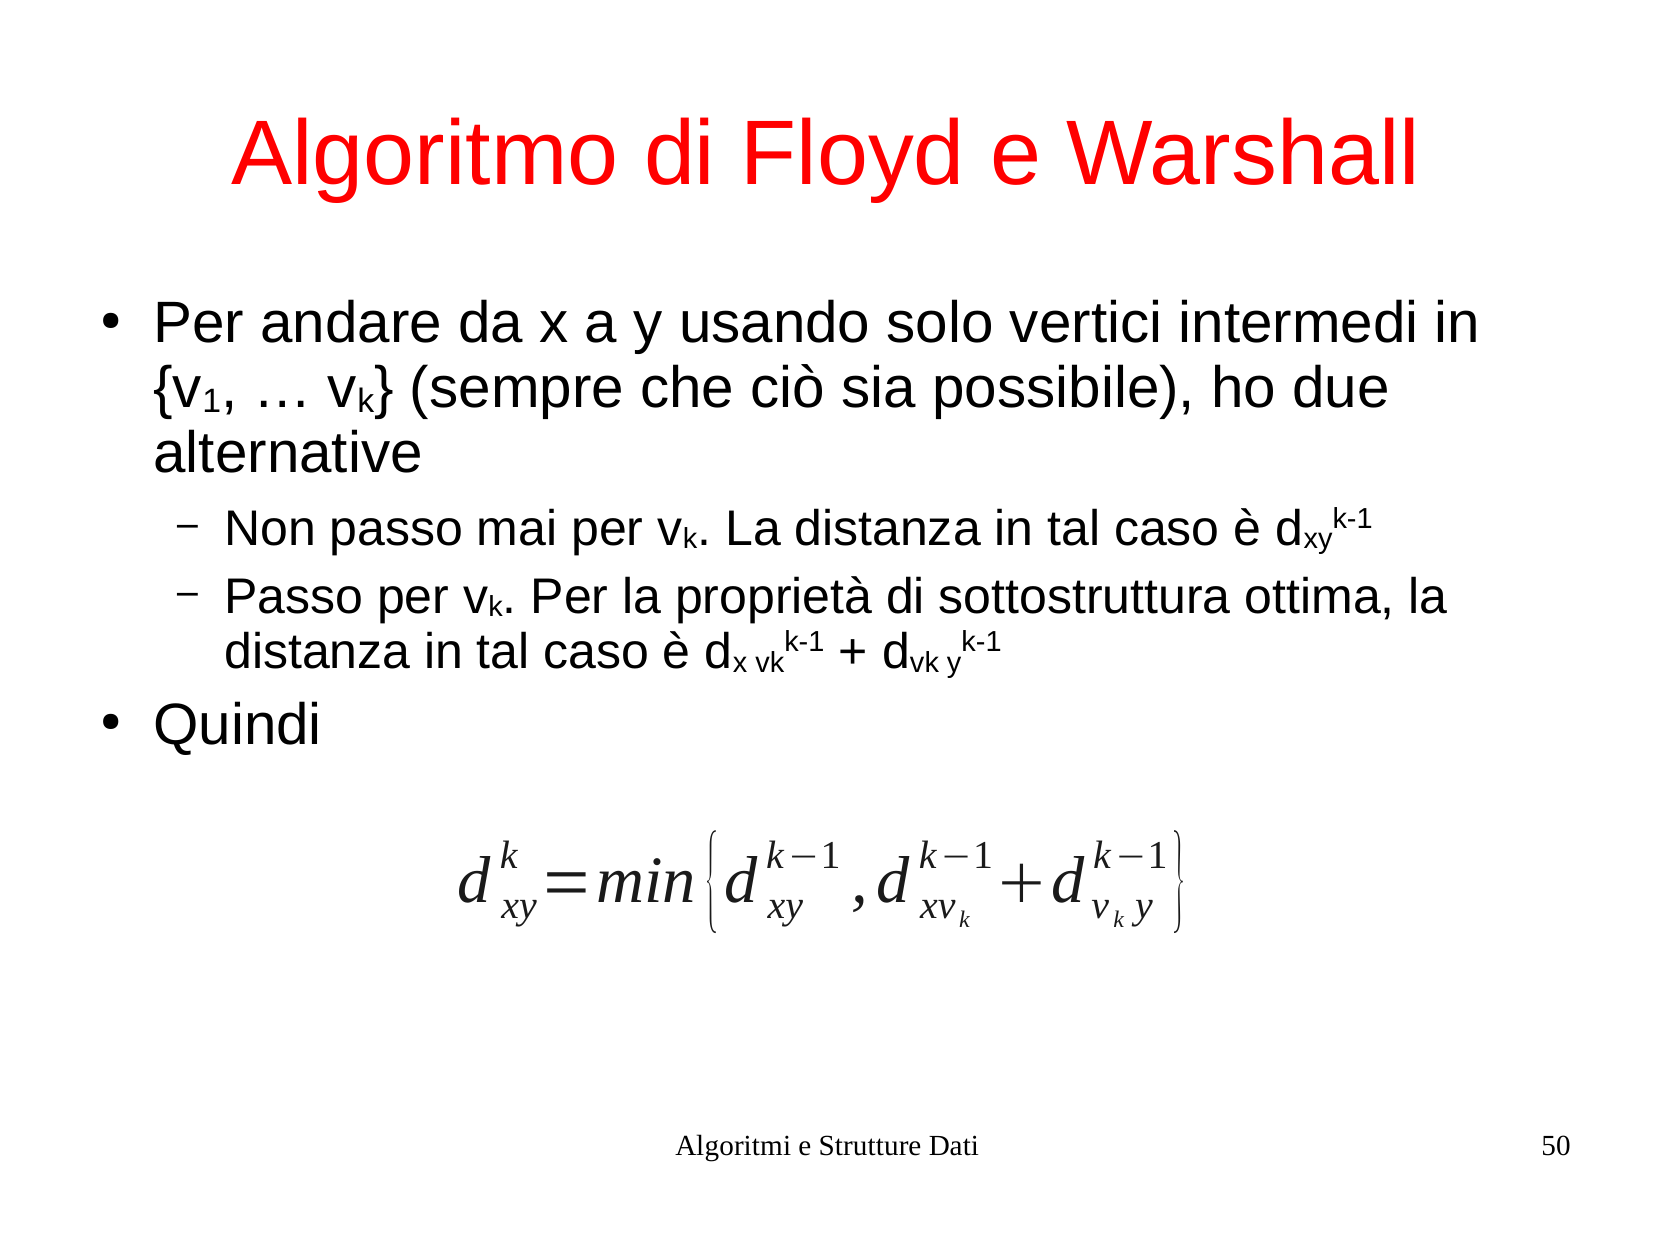

# Algoritmo di Floyd e Warshall
Per andare da x a y usando solo vertici intermedi in {v1, … vk} (sempre che ciò sia possibile), ho due alternative
Non passo mai per vk. La distanza in tal caso è dxyk-1
Passo per vk. Per la proprietà di sottostruttura ottima, la distanza in tal caso è dx vkk-1 + dvk yk-1
Quindi
Algoritmi e Strutture Dati
50